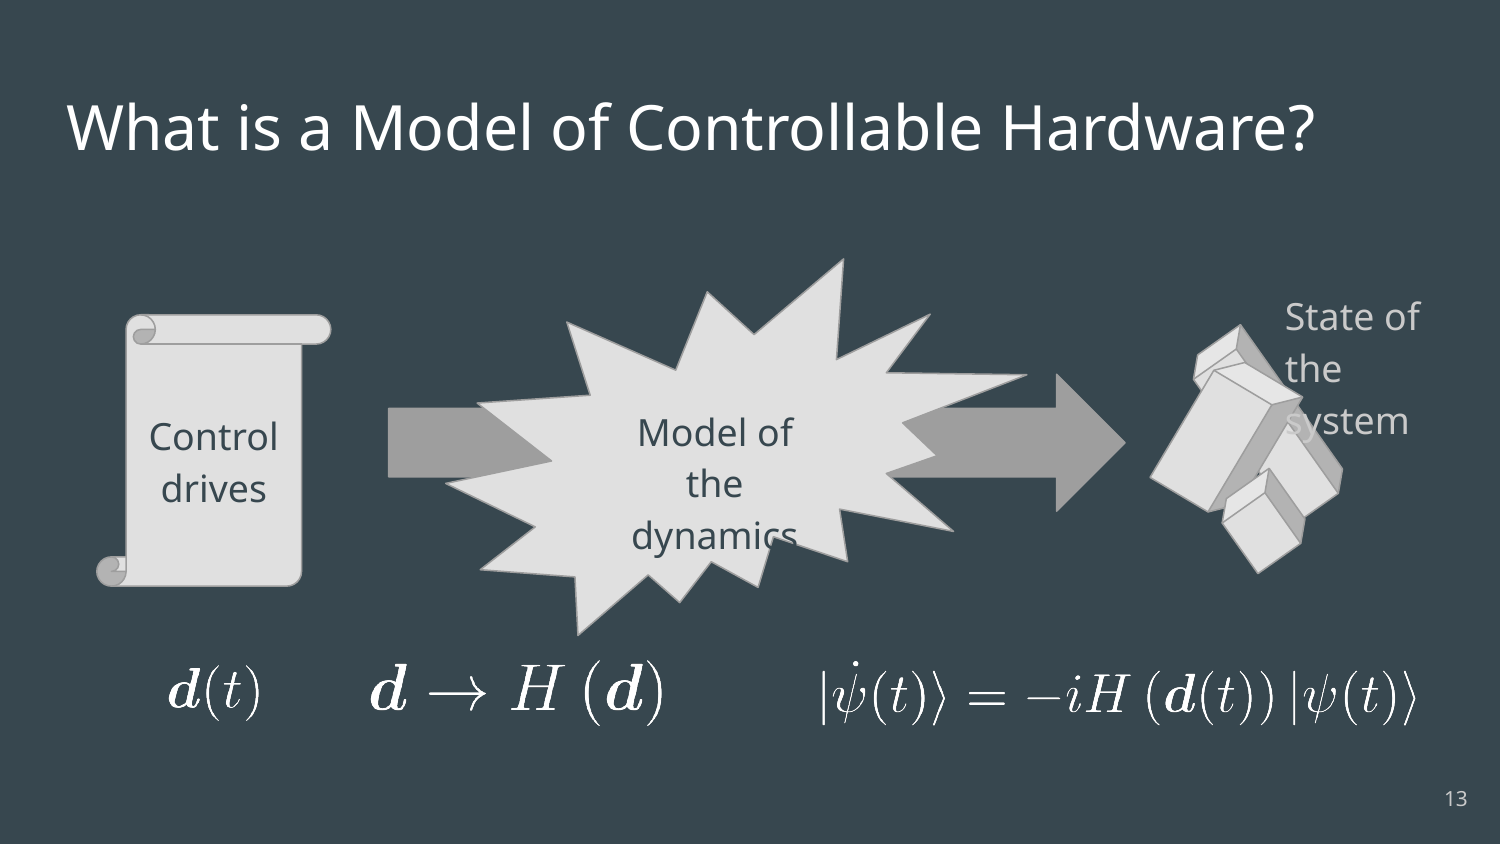

# What is a Model of Controllable Hardware?
Model of the dynamics
State of the system
Control drives